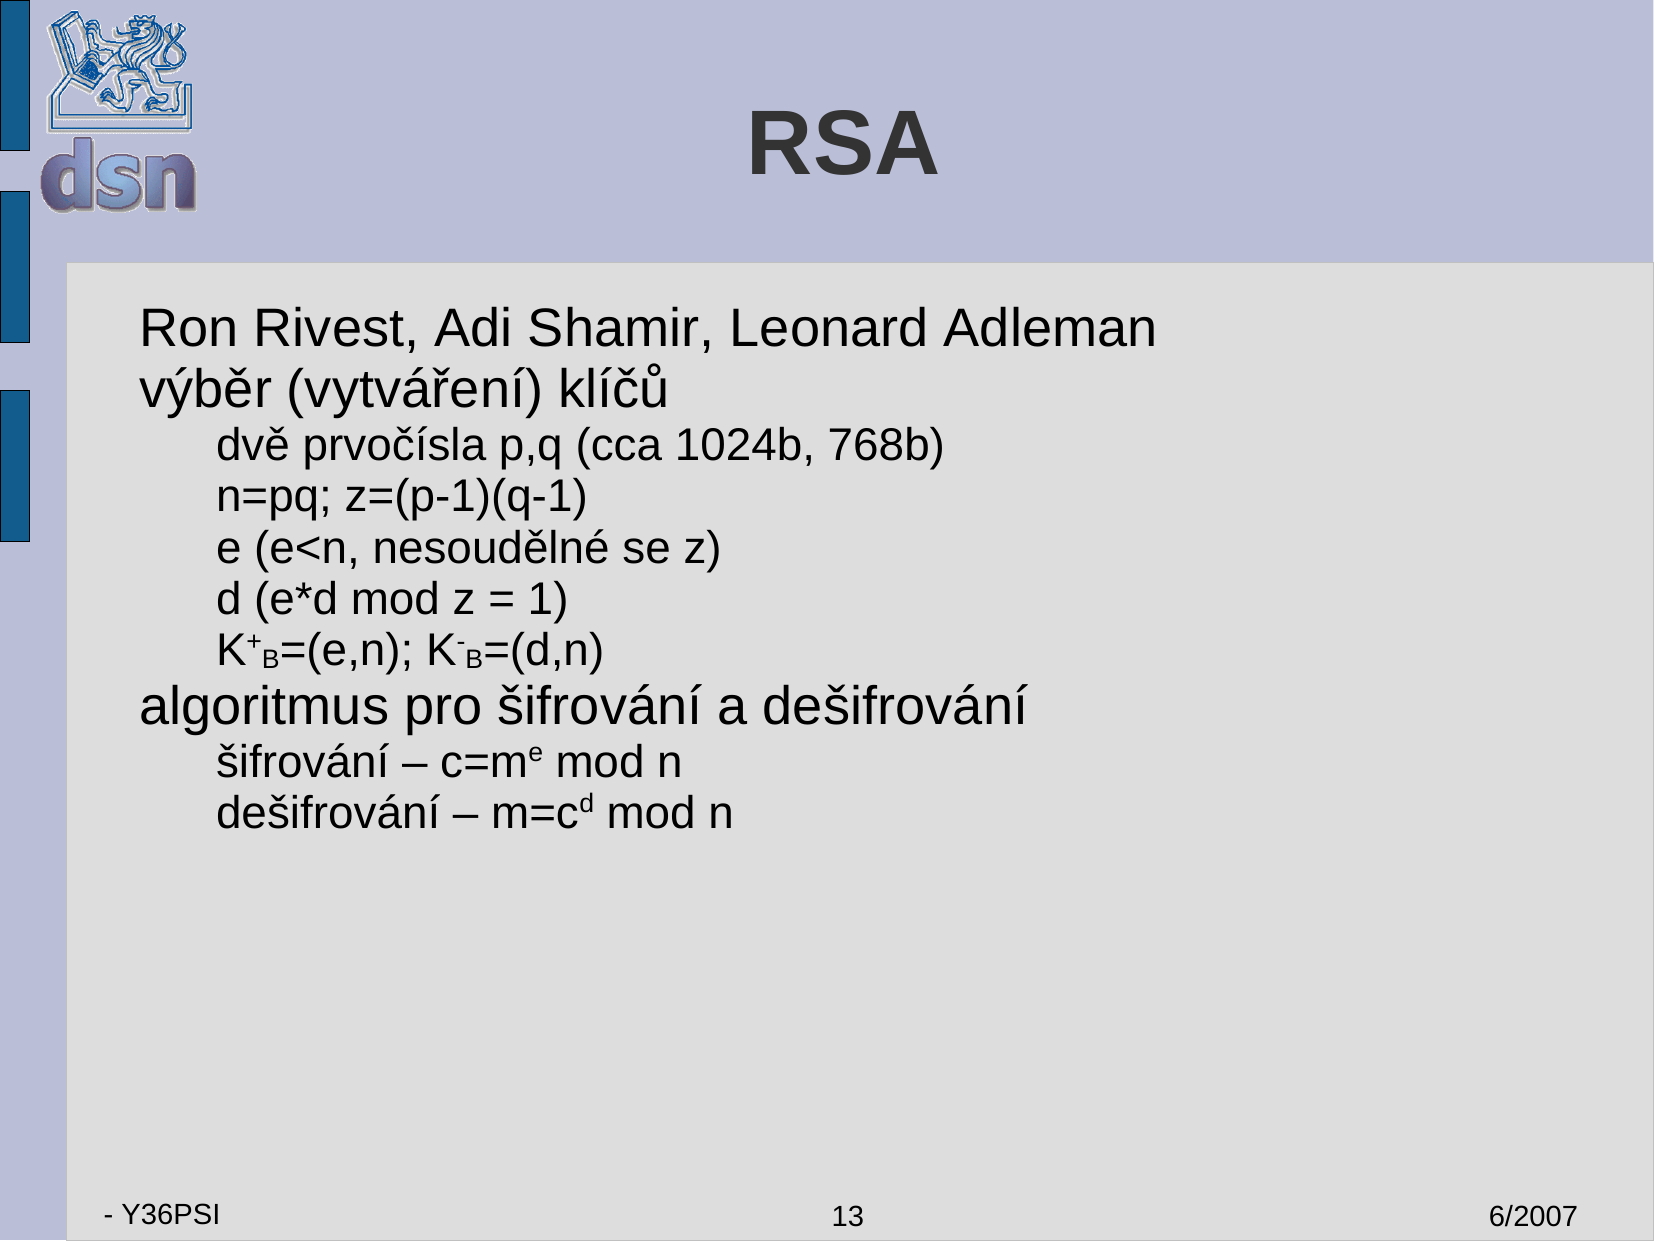

# RSA
Ron Rivest, Adi Shamir, Leonard Adleman
výběr (vytváření) klíčů
dvě prvočísla p,q (cca 1024b, 768b)
n=pq; z=(p-1)(q-1)
e (e<n, nesoudělné se z)
d (e*d mod z = 1)
K+B=(e,n); K-B=(d,n)
algoritmus pro šifrování a dešifrování
šifrování – c=me mod n
dešifrování – m=cd mod n